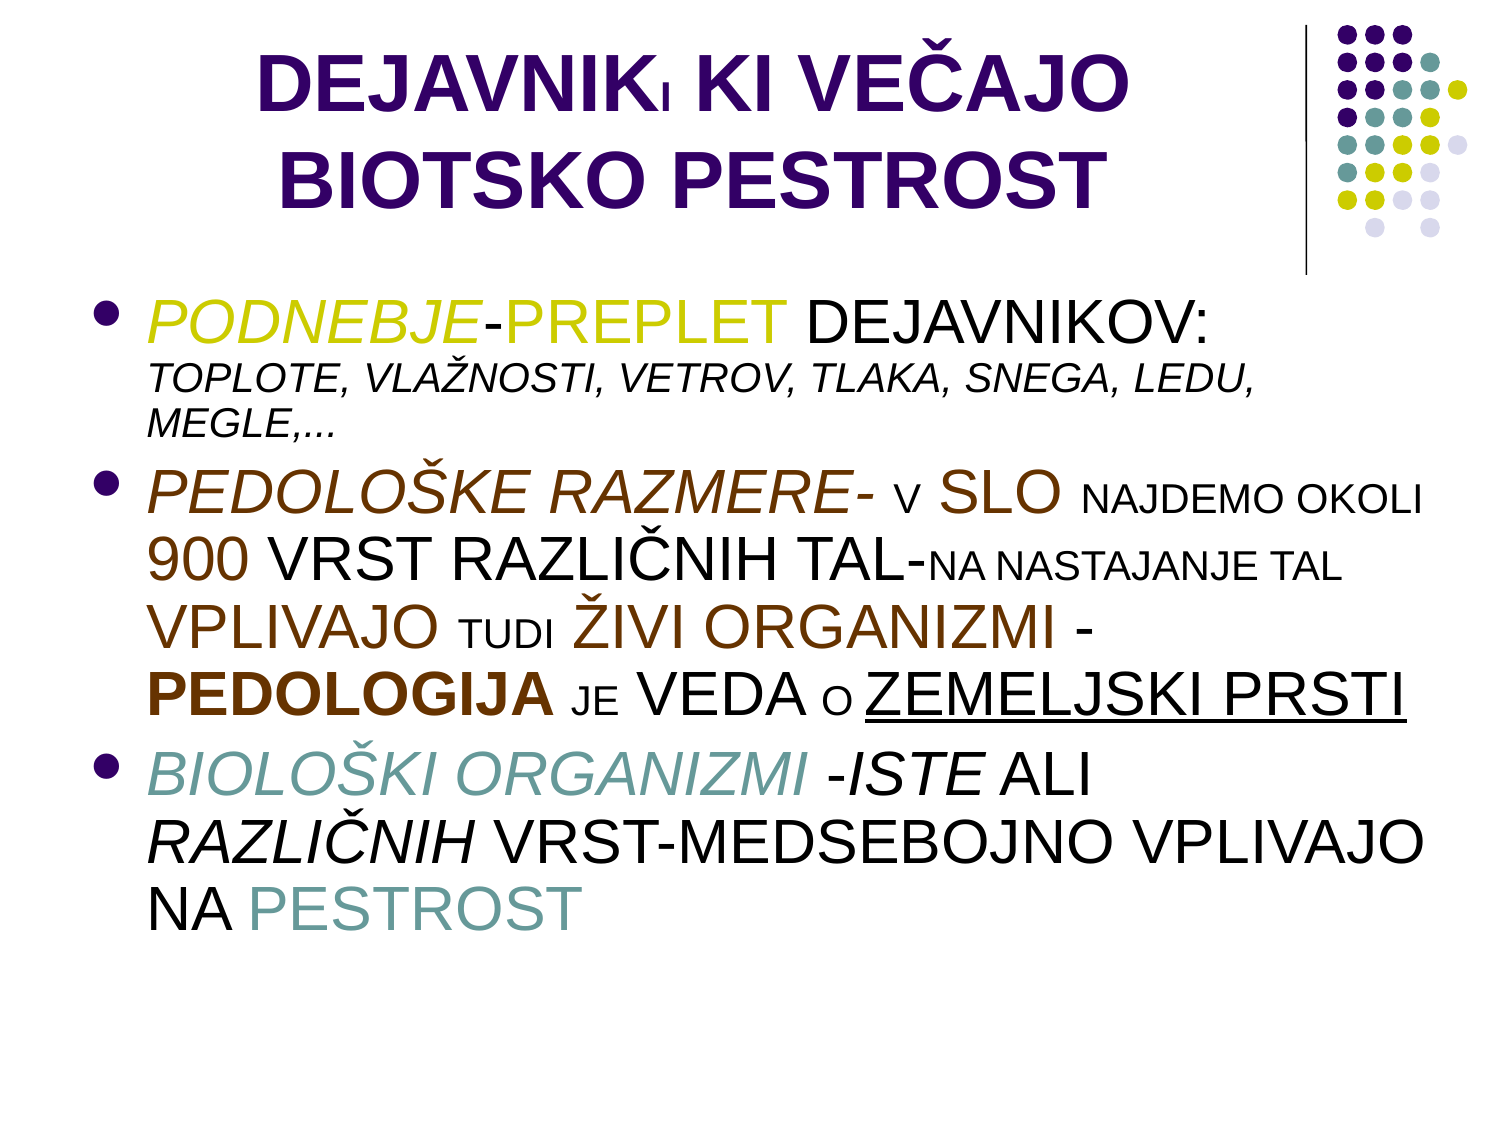

# DEJAVNIKI KI VEČAJO BIOTSKO PESTROST
PODNEBJE-PREPLET DEJAVNIKOV: TOPLOTE, VLAŽNOSTI, VETROV, TLAKA, SNEGA, LEDU, MEGLE,...
PEDOLOŠKE RAZMERE- V SLO NAJDEMO OKOLI 900 VRST RAZLIČNIH TAL-NA NASTAJANJE TAL VPLIVAJO TUDI ŽIVI ORGANIZMI -PEDOLOGIJA JE VEDA O ZEMELJSKI PRSTI
BIOLOŠKI ORGANIZMI -ISTE ALI RAZLIČNIH VRST-MEDSEBOJNO VPLIVAJO NA PESTROST